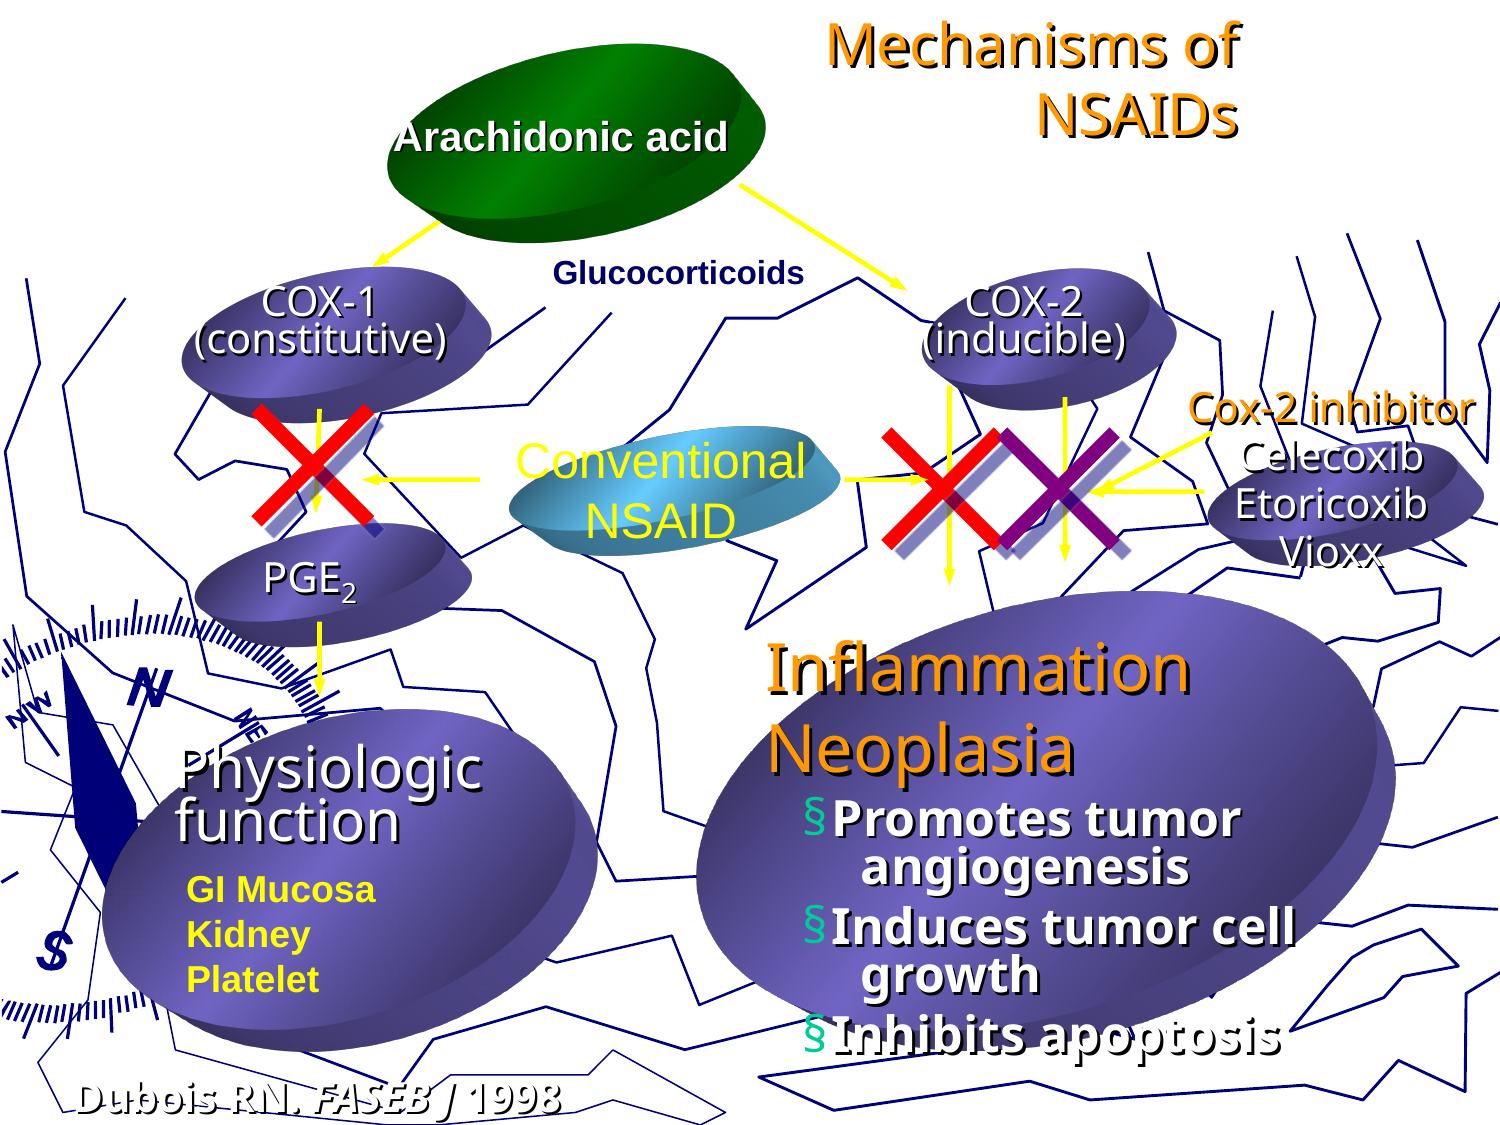

# Mechanisms of NSAIDs
Arachidonic acid
Glucocorticoids
COX-1
(constitutive)
COX-2
(inducible)
Cox-2 inhibitor
Celecoxib
Etoricoxib
Vioxx
Conventional NSAID
PGE2
Inflammation
Neoplasia
Promotes tumor angiogenesis
Induces tumor cell growth
Inhibits apoptosis
Physiologic
function
GI Mucosa
Kidney
Platelet
Dubois RN. FASEB J 1998